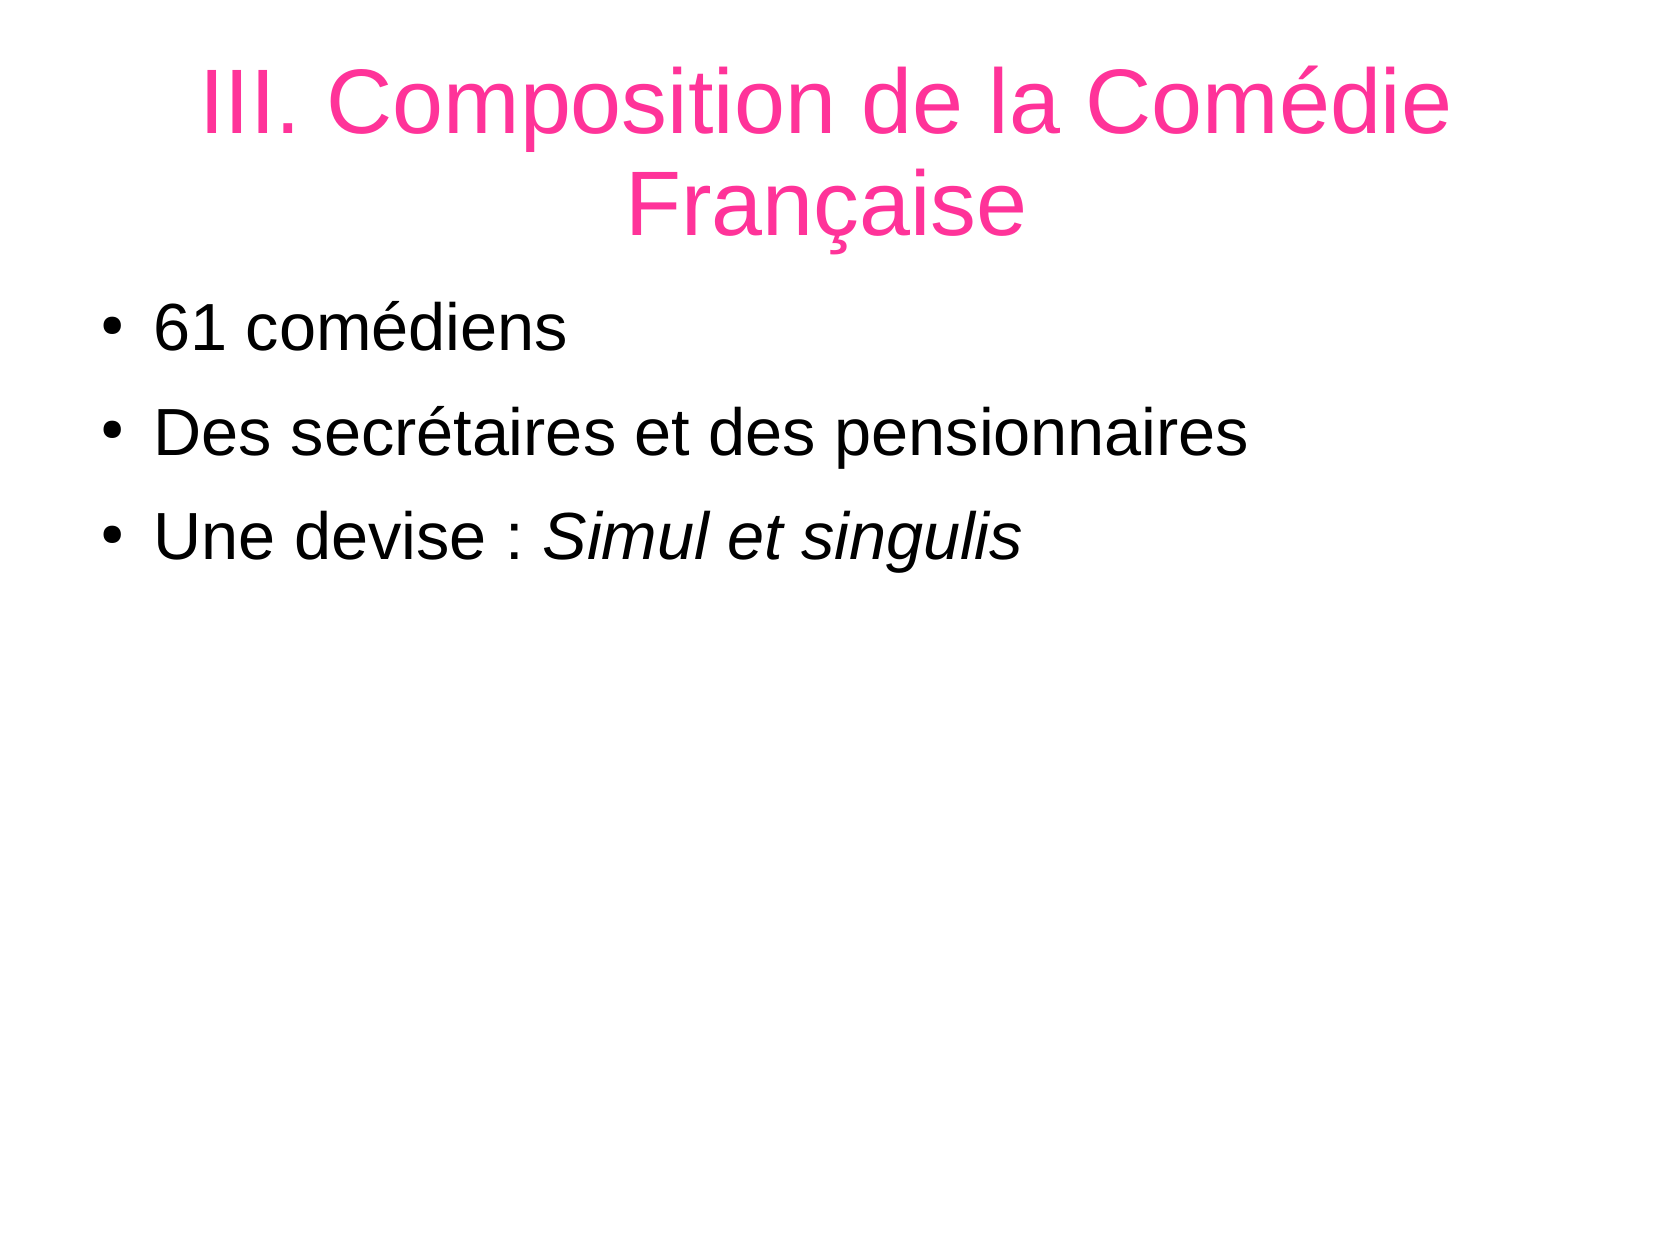

# III. Composition de la Comédie Française
61 comédiens
Des secrétaires et des pensionnaires
Une devise : Simul et singulis